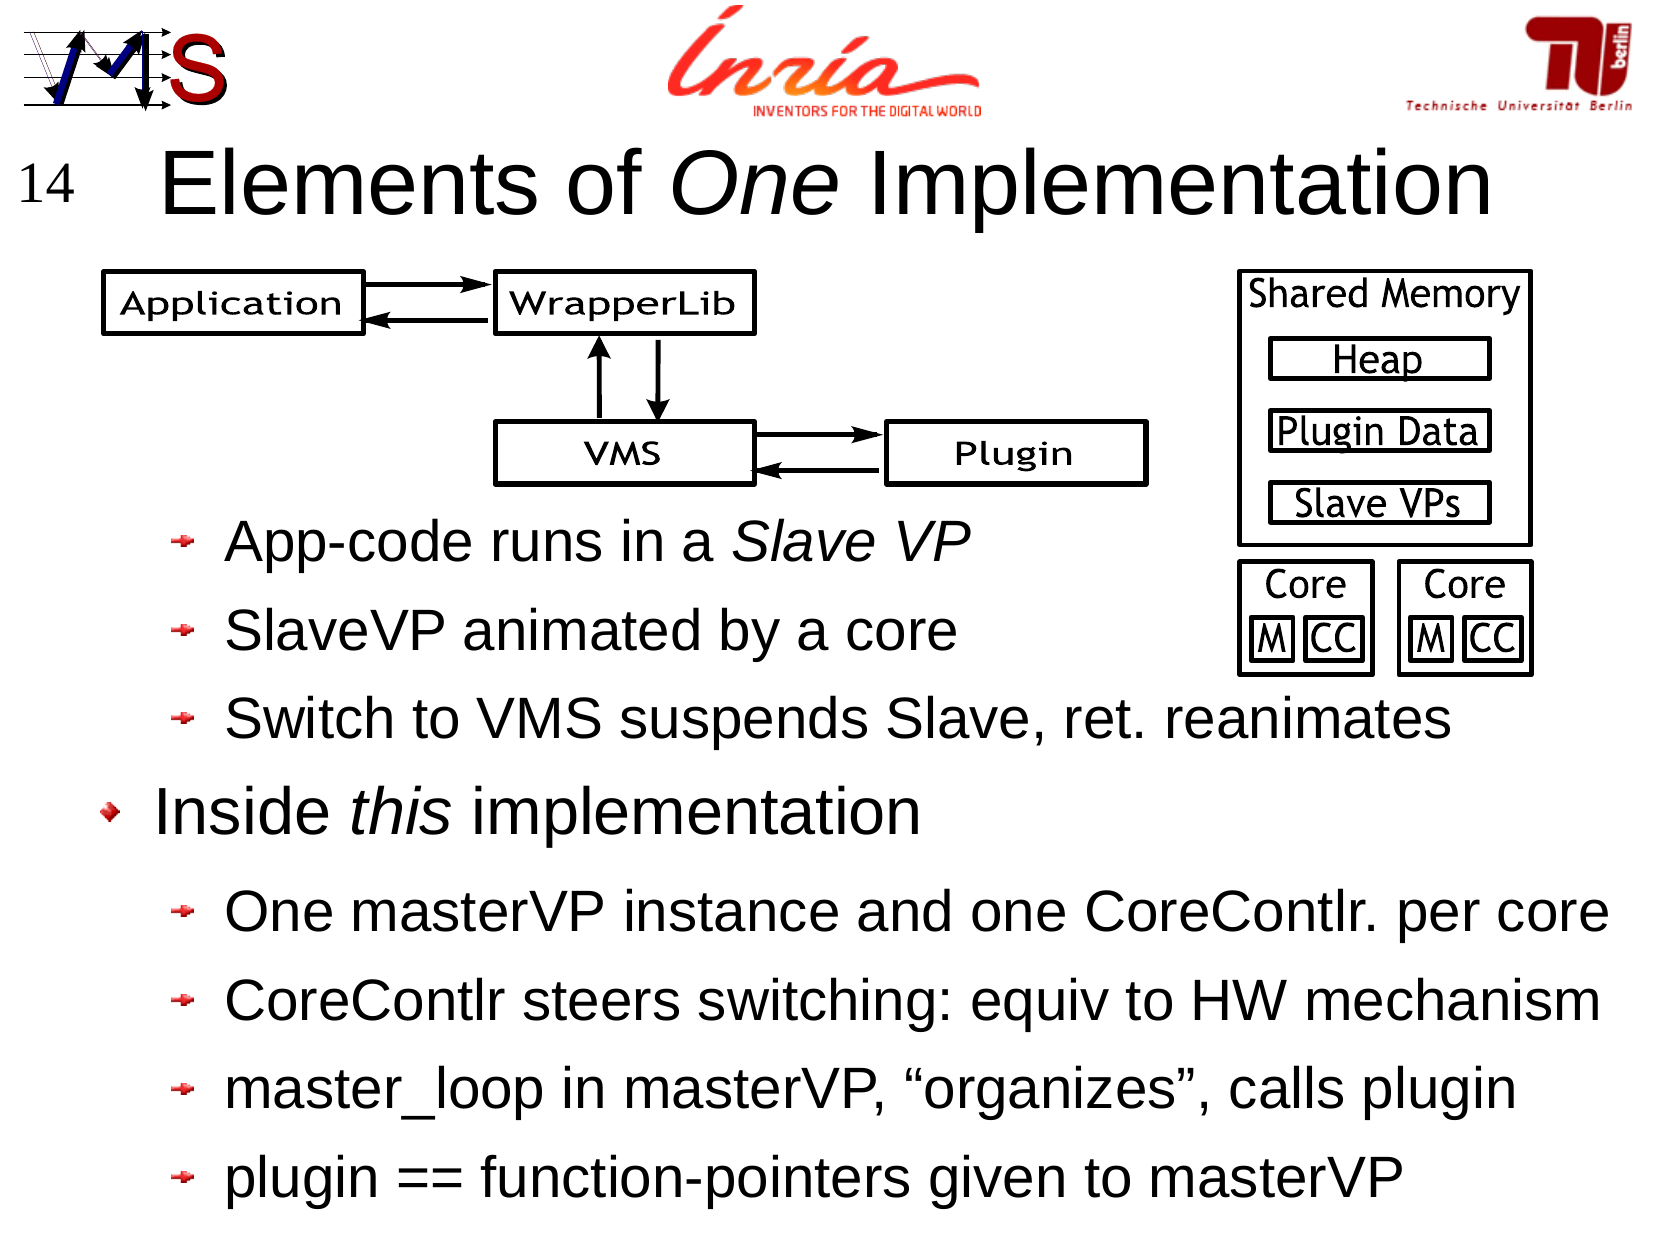

# Elements of One Implementation
14
App-code runs in a Slave VP
SlaveVP animated by a core
Switch to VMS suspends Slave, ret. reanimates
Inside this implementation
One masterVP instance and one CoreContlr. per core
CoreContlr steers switching: equiv to HW mechanism
master_loop in masterVP, “organizes”, calls plugin
plugin == function-pointers given to masterVP